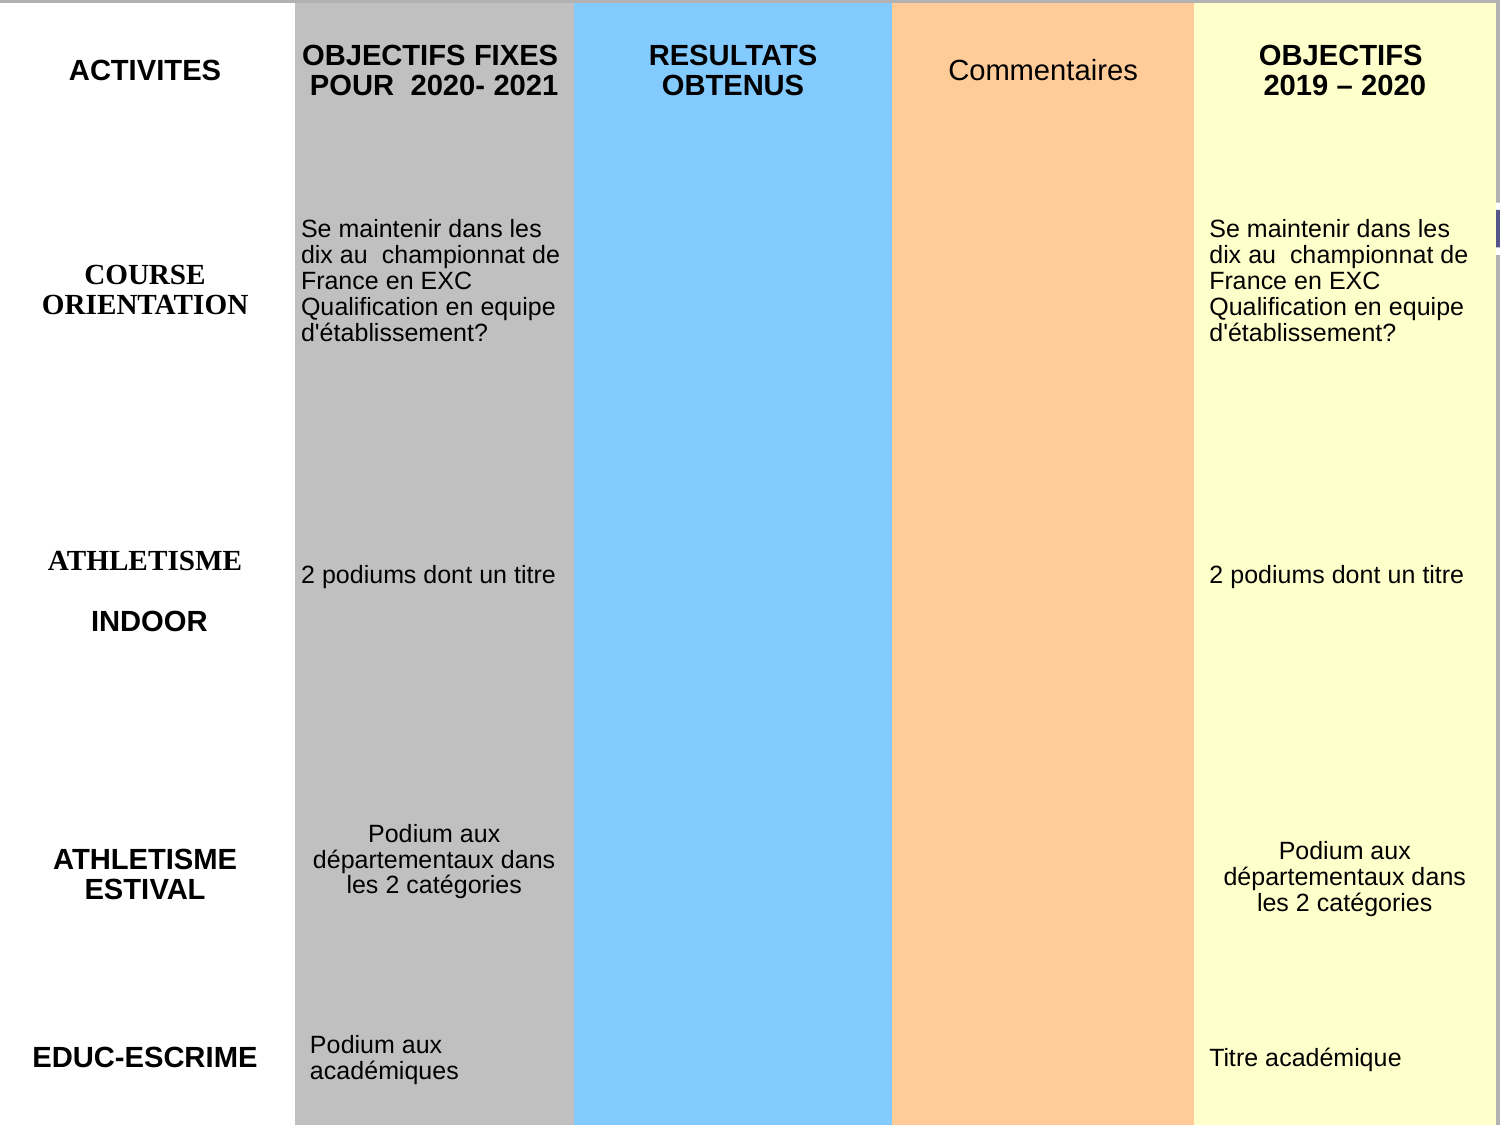

| ACTIVITES | OBJECTIFS FIXES POUR 2020- 2021 | RESULTATS OBTENUS | Commentaires | OBJECTIFS 2019 – 2020 |
| --- | --- | --- | --- | --- |
| COURSE ORIENTATION | Se maintenir dans les dix au championnat de France en EXC Qualification en equipe d'établissement? | | | Se maintenir dans les dix au championnat de France en EXC Qualification en equipe d'établissement? |
| | | | | |
| ATHLETISME    INDOOR | 2 podiums dont un titre | | | 2 podiums dont un titre |
| ATHLETISME ESTIVAL | Podium aux départementaux dans les 2 catégories | | | Podium aux départementaux dans les 2 catégories |
| EDUC-ESCRIME | Podium aux académiques | | | Titre académique |